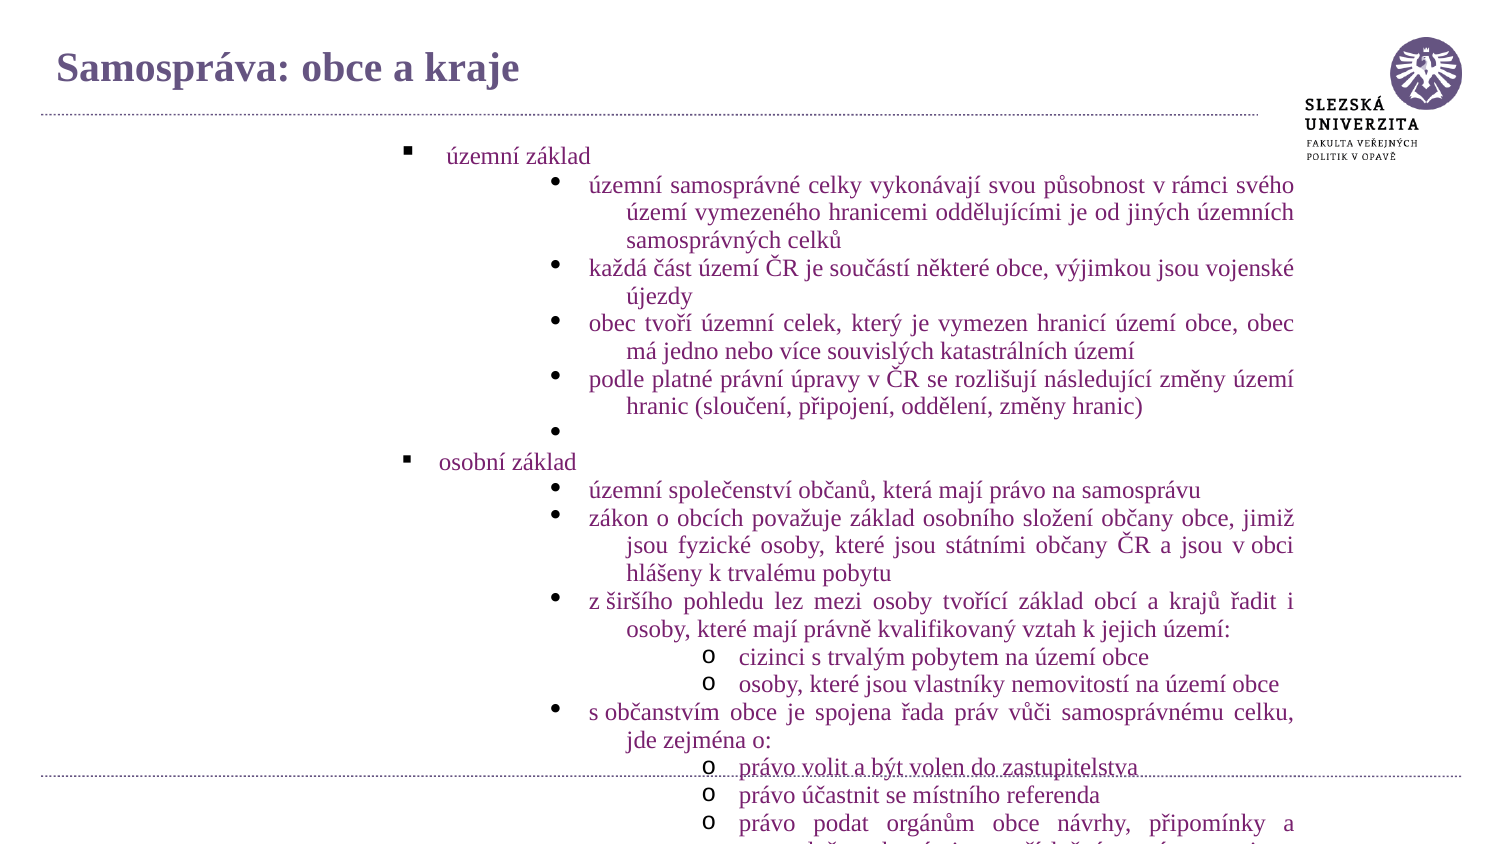

# Samospráva: obce a kraje
 územní základ
územní samosprávné celky vykonávají svou působnost v rámci svého území vymezeného hranicemi oddělujícími je od jiných územních samosprávných celků
každá část území ČR je součástí některé obce, výjimkou jsou vojenské újezdy
obec tvoří územní celek, který je vymezen hranicí území obce, obec má jedno nebo více souvislých katastrálních území
podle platné právní úpravy v ČR se rozlišují následující změny území hranic (sloučení, připojení, oddělení, změny hranic)
osobní základ
územní společenství občanů, která mají právo na samosprávu
zákon o obcích považuje základ osobního složení občany obce, jimiž jsou fyzické osoby, které jsou státními občany ČR a jsou v obci hlášeny k trvalému pobytu
z širšího pohledu lez mezi osoby tvořící základ obcí a krajů řadit i osoby, které mají právně kvalifikovaný vztah k jejich území:
cizinci s trvalým pobytem na území obce
osoby, které jsou vlastníky nemovitostí na území obce
s občanstvím obce je spojena řada práv vůči samosprávnému celku, jde zejména o:
právo volit a být volen do zastupitelstva
právo účastnit se místního referenda
právo podat orgánům obce návrhy, připomínky a podněty, které jsou příslušné orgány povinny v zákonech stanovené vyřídit